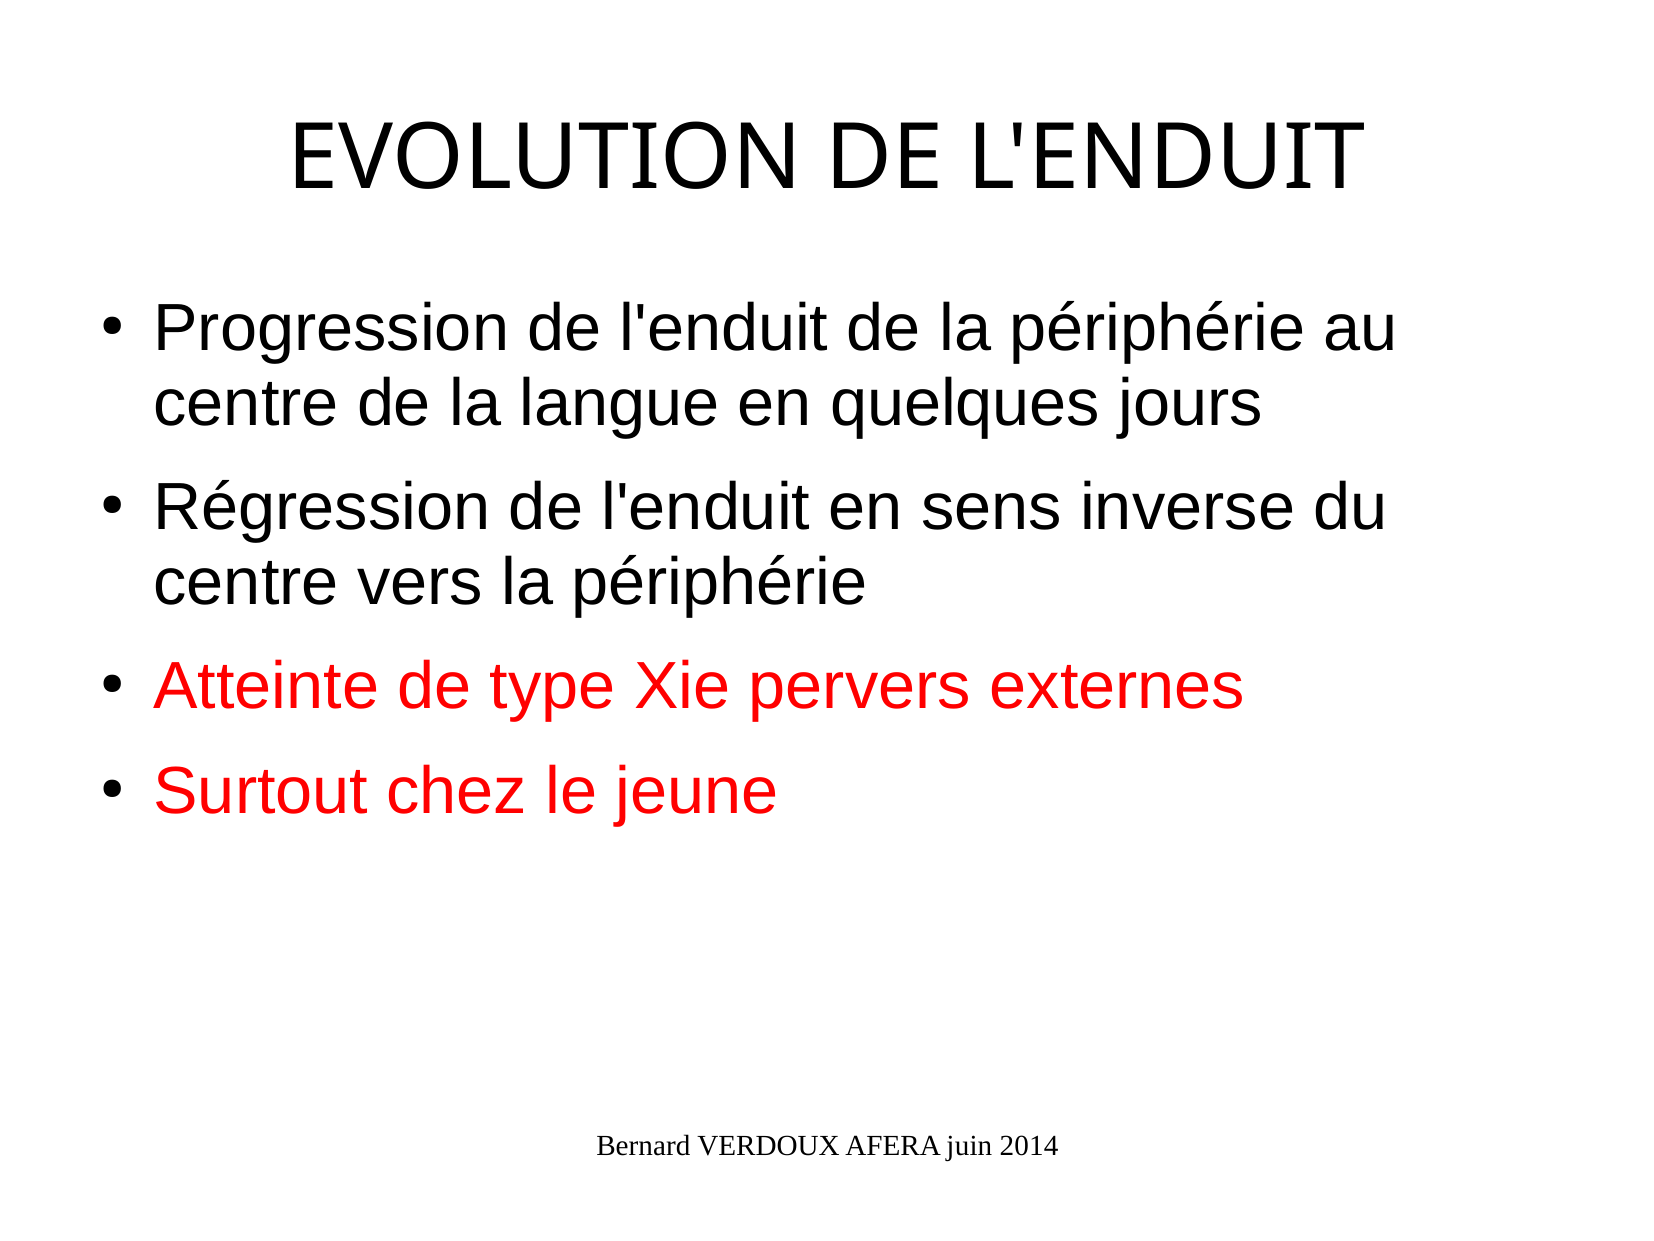

# EVOLUTION DE L'ENDUIT
Progression de l'enduit de la périphérie au centre de la langue en quelques jours
Régression de l'enduit en sens inverse du centre vers la périphérie
Atteinte de type Xie pervers externes
Surtout chez le jeune
Bernard VERDOUX AFERA juin 2014